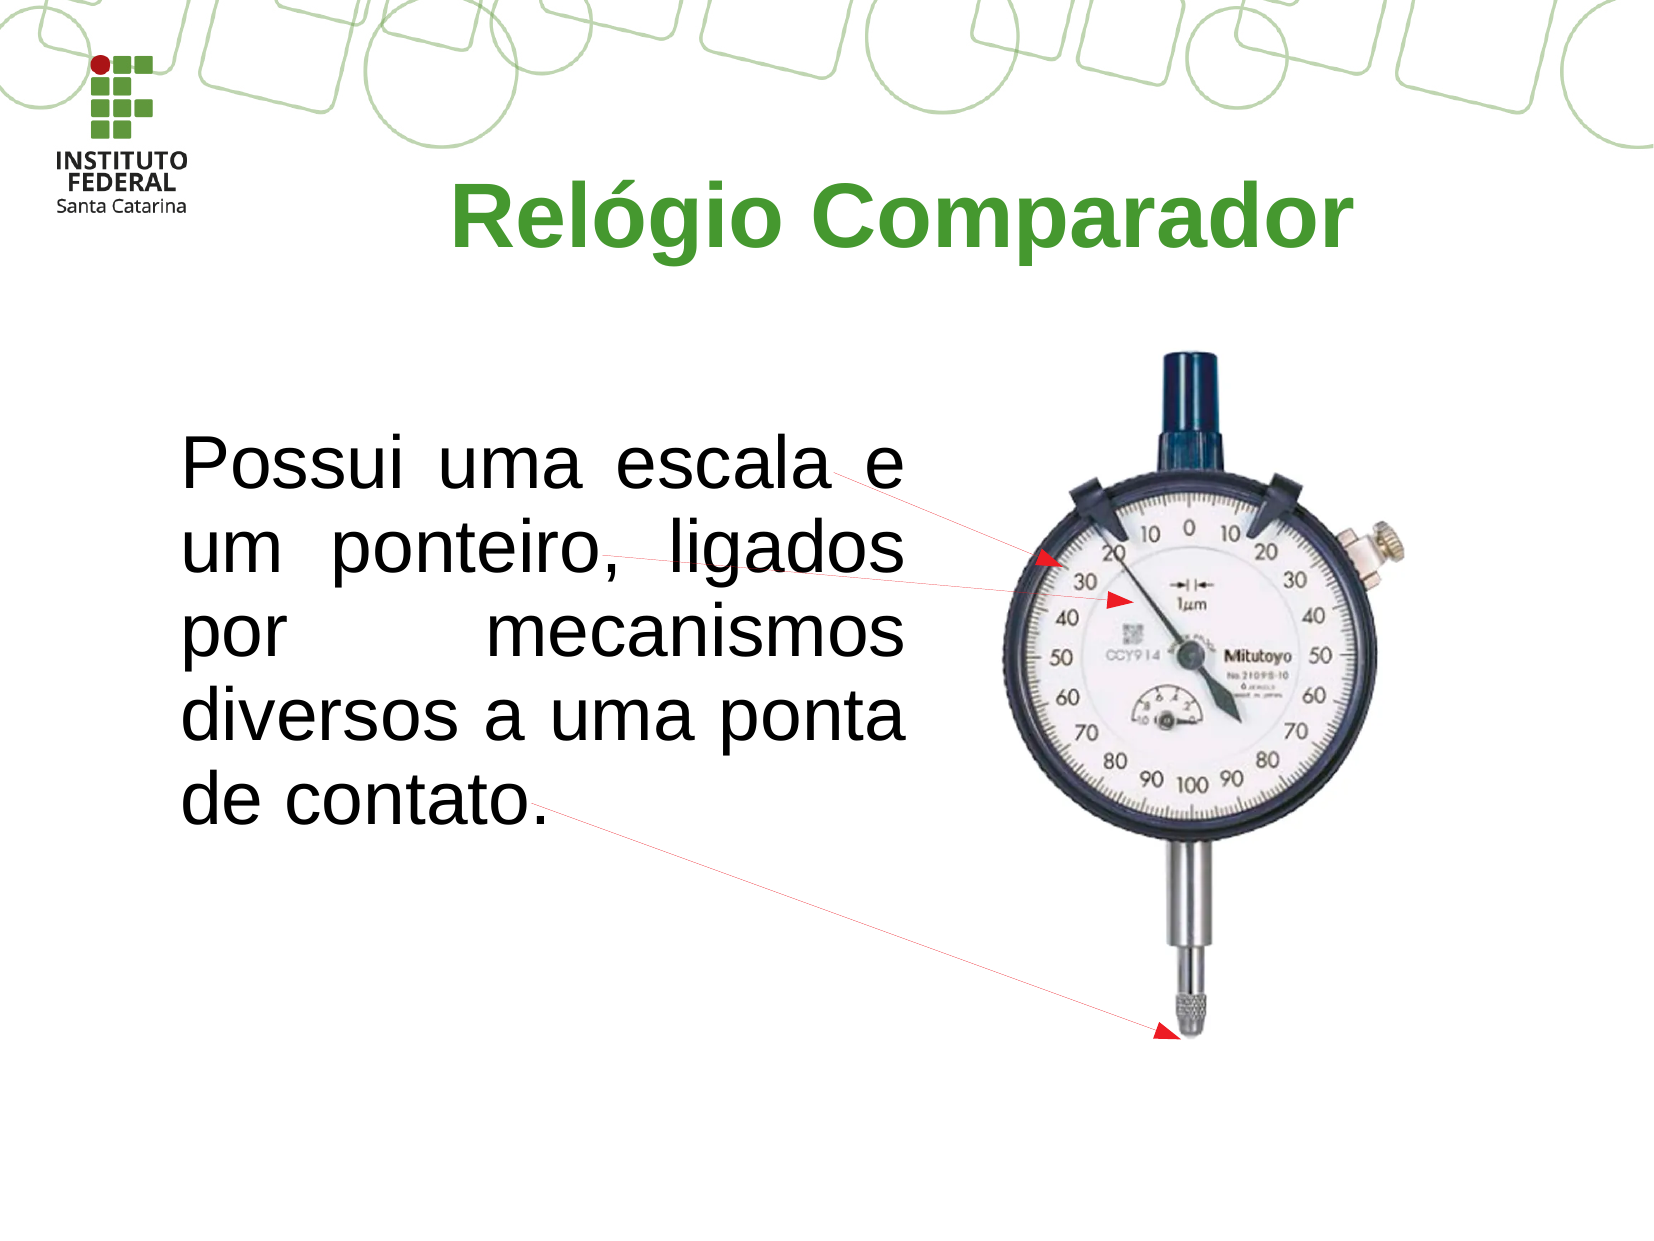

# Relógio Comparador
Possui uma escala e um ponteiro, ligados por mecanismos diversos a uma ponta de contato.